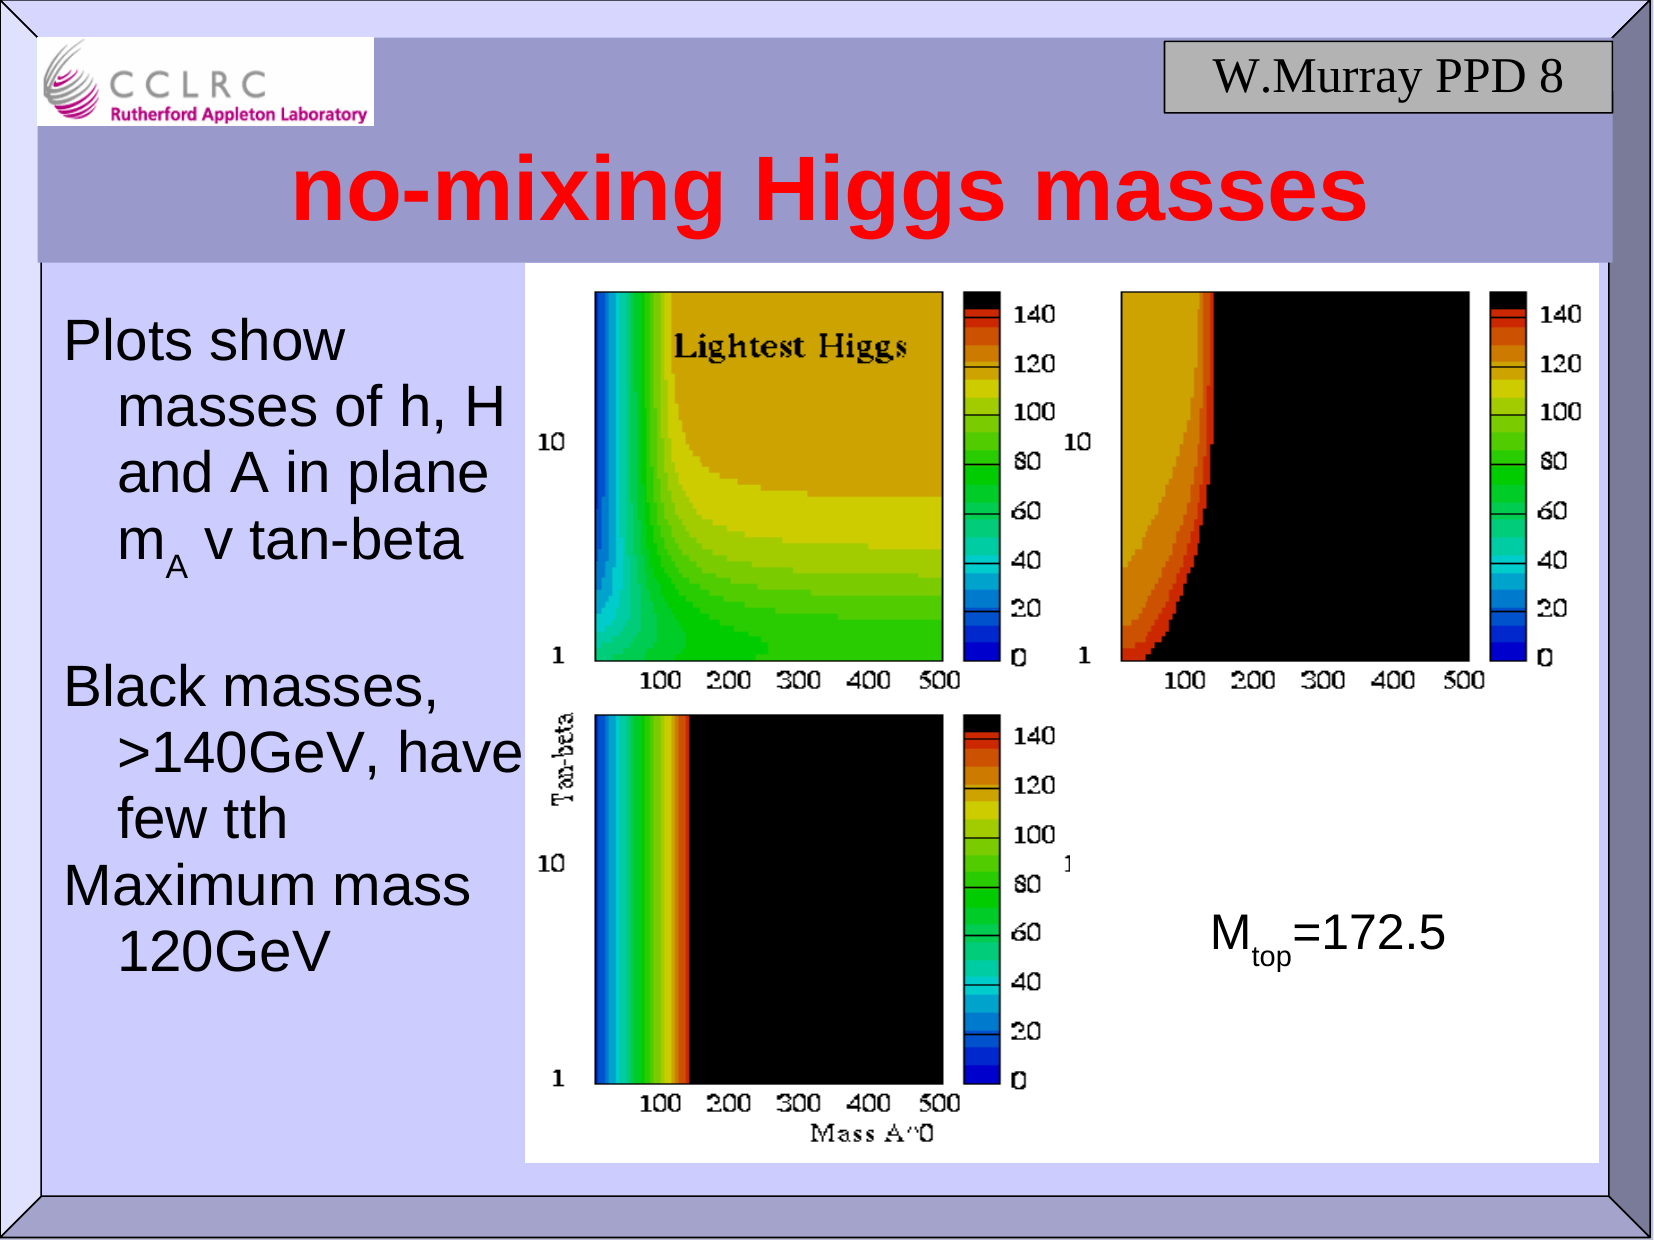

# no-mixing Higgs masses
Plots show masses of h, H and A in plane mA v tan-beta
Black masses, >140GeV, have few tth
Maximum mass 120GeV
Mtop=172.5